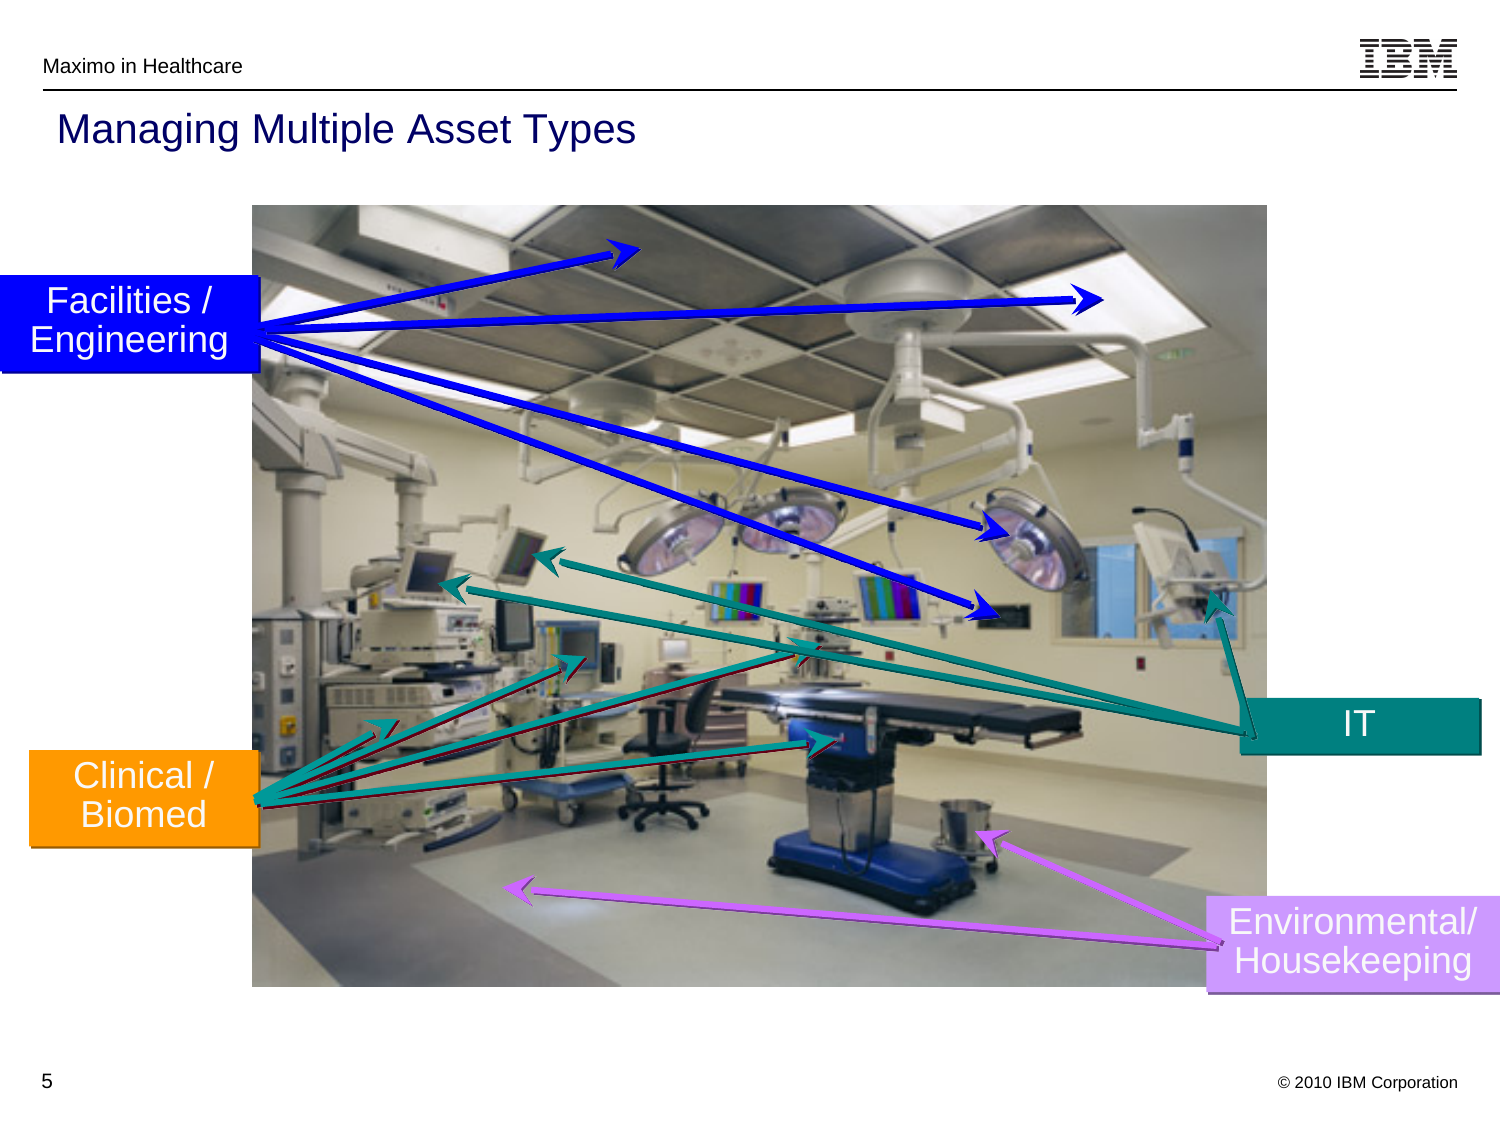

# Managing Multiple Asset Types
Facilities / Engineering
IT
Clinical / Biomed
Environmental/ Housekeeping